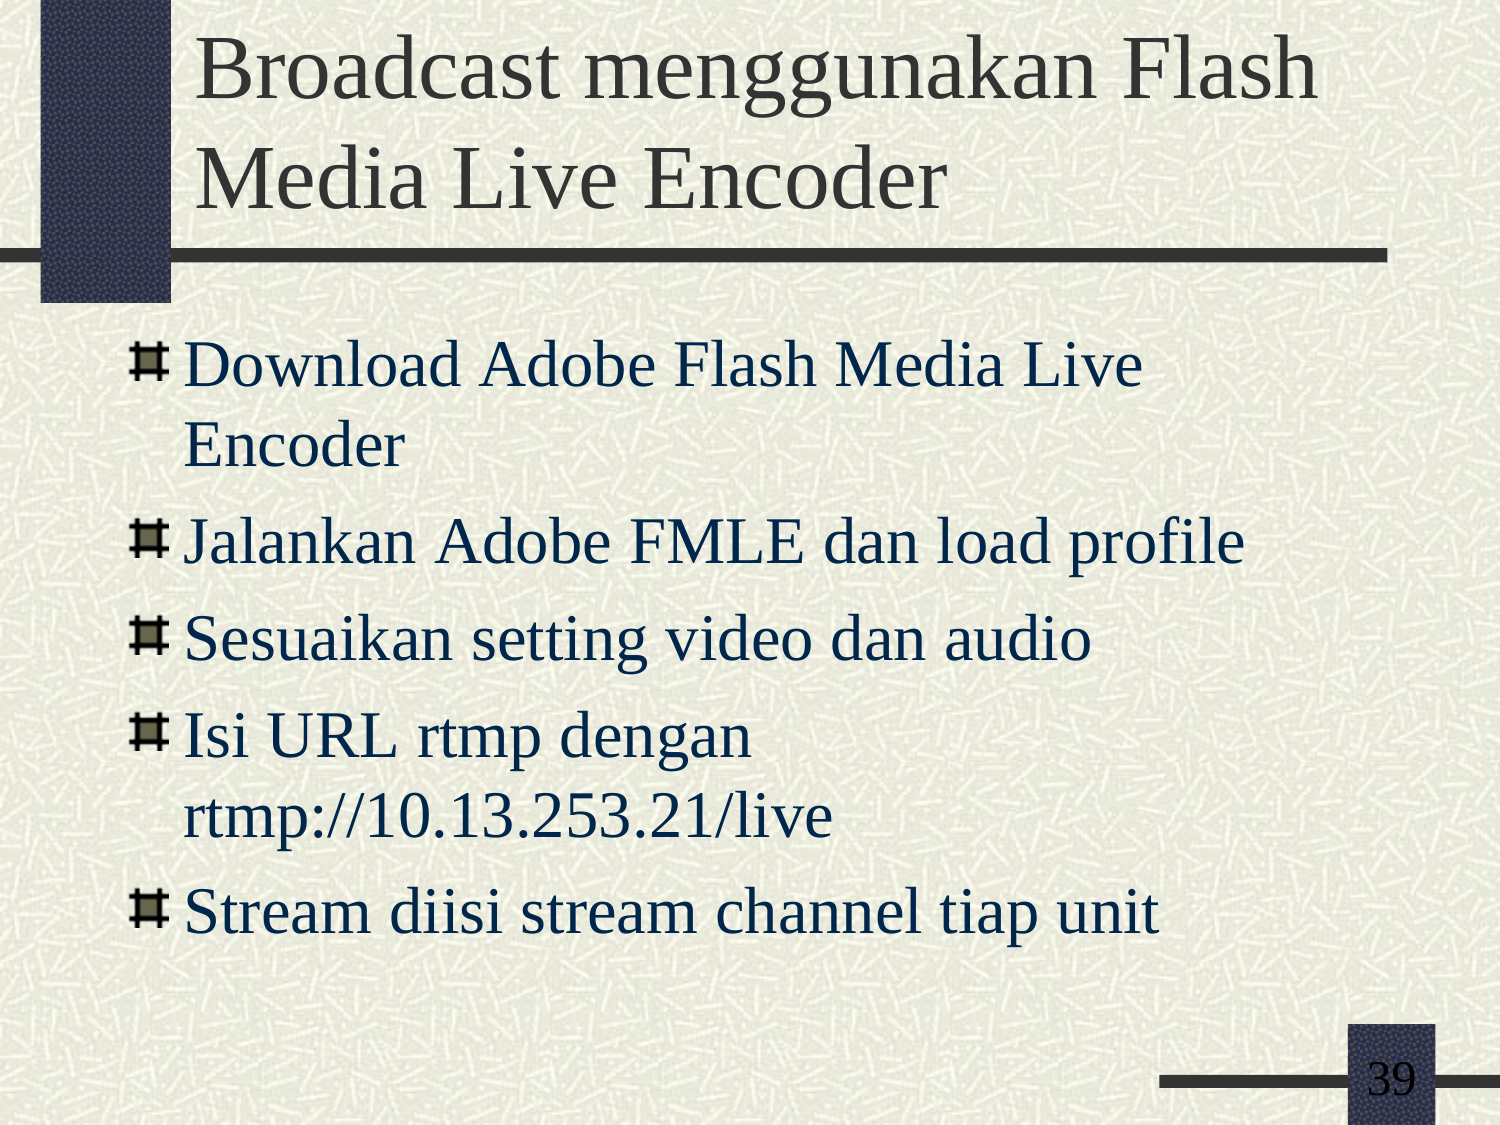

# Broadcast menggunakan Flash Media Live Encoder
Download Adobe Flash Media Live Encoder
Jalankan Adobe FMLE dan load profile
Sesuaikan setting video dan audio
Isi URL rtmp dengan rtmp://10.13.253.21/live
Stream diisi stream channel tiap unit
39